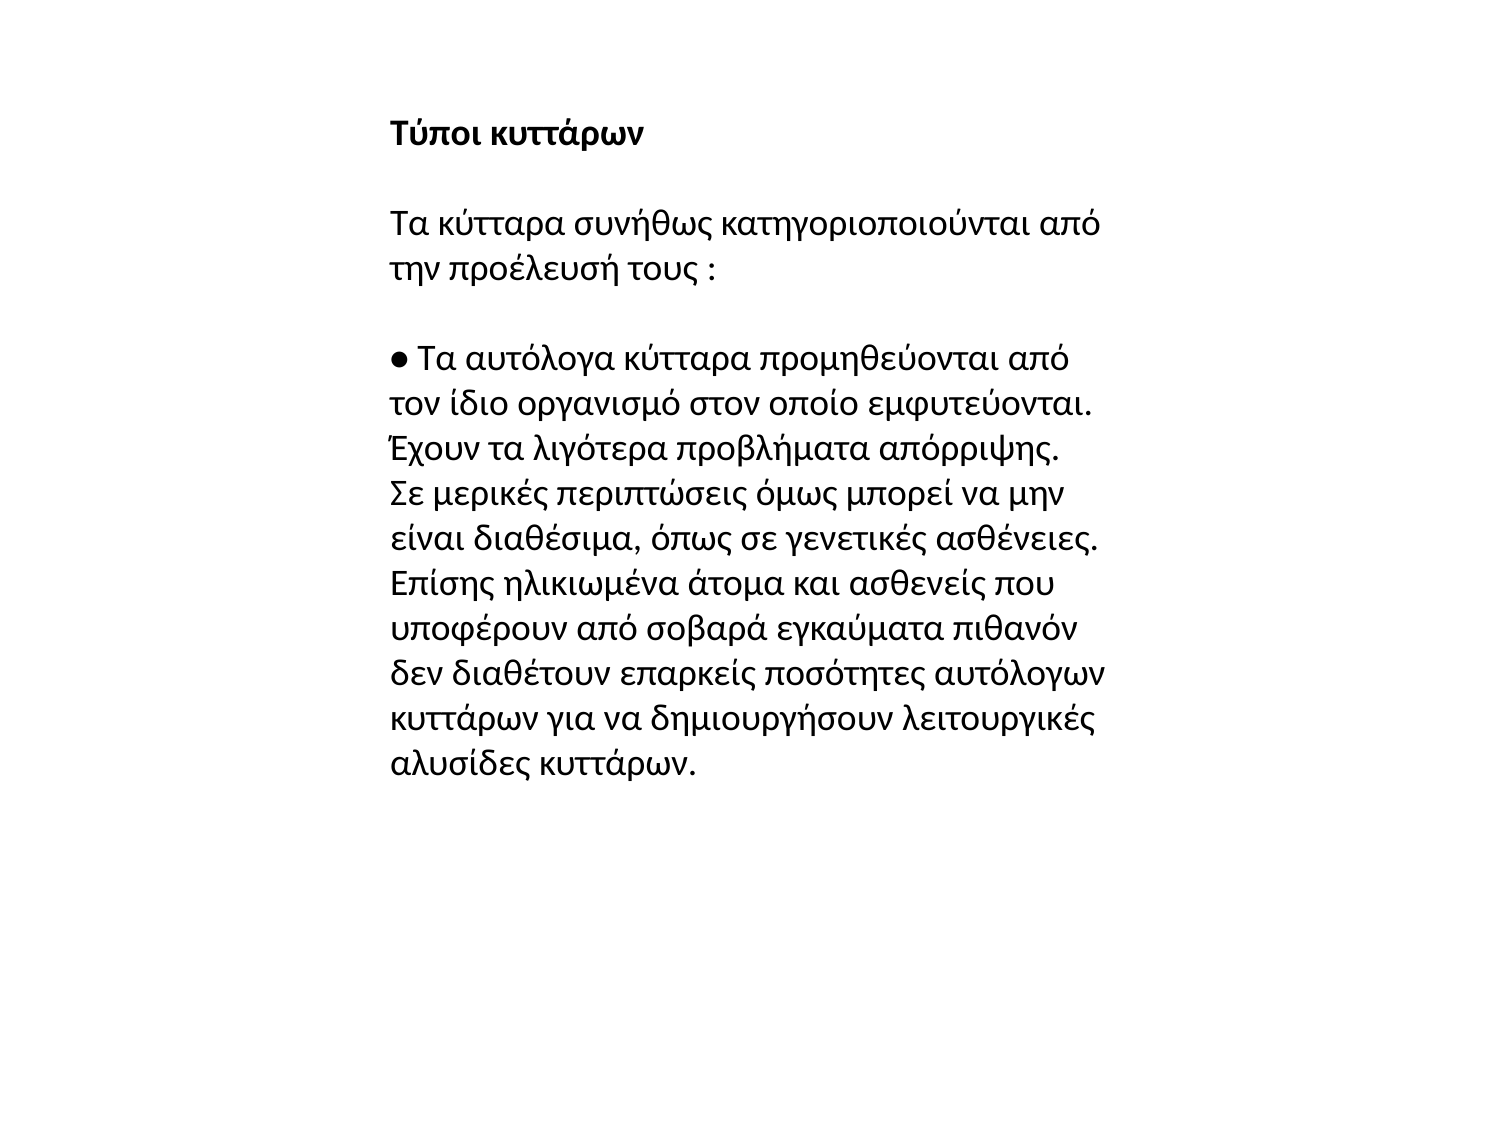

Τύποι κυττάρων
Τα κύτταρα συνήθως κατηγοριοποιούνται από την προέλευσή τους :
• Τα αυτόλογα κύτταρα προμηθεύονται από τον ίδιο οργανισμό στον οποίο εμφυτεύονται. Έχουν τα λιγότερα προβλήματα απόρριψης. Σε μερικές περιπτώσεις όμως μπορεί να μην είναι διαθέσιμα, όπως σε γενετικές ασθένειες. Επίσης ηλικιωμένα άτομα και ασθενείς που υποφέρουν από σοβαρά εγκαύματα πιθανόν δεν διαθέτουν επαρκείς ποσότητες αυτόλογων κυττάρων για να δημιουργήσουν λειτουργικές αλυσίδες κυττάρων.